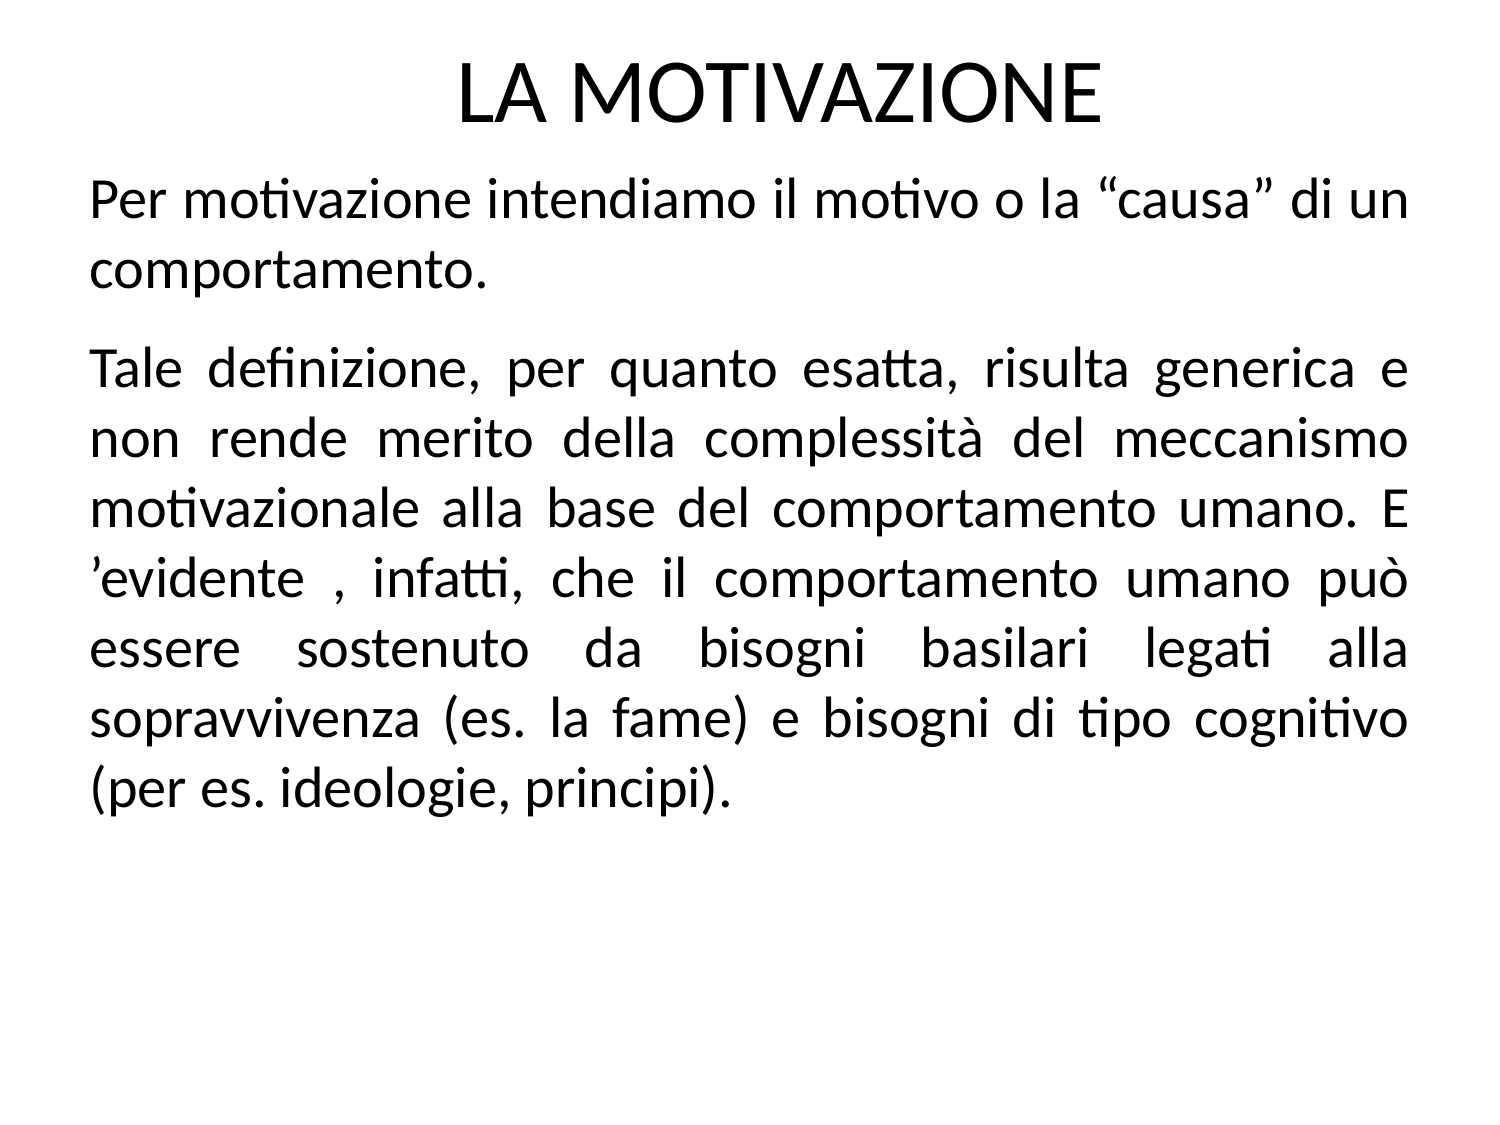

# LA MOTIVAZIONE
Per motivazione intendiamo il motivo o la “causa” di un comportamento.
Tale definizione, per quanto esatta, risulta generica e non rende merito della complessità del meccanismo motivazionale alla base del comportamento umano. E ’evidente , infatti, che il comportamento umano può essere sostenuto da bisogni basilari legati alla sopravvivenza (es. la fame) e bisogni di tipo cognitivo (per es. ideologie, principi).